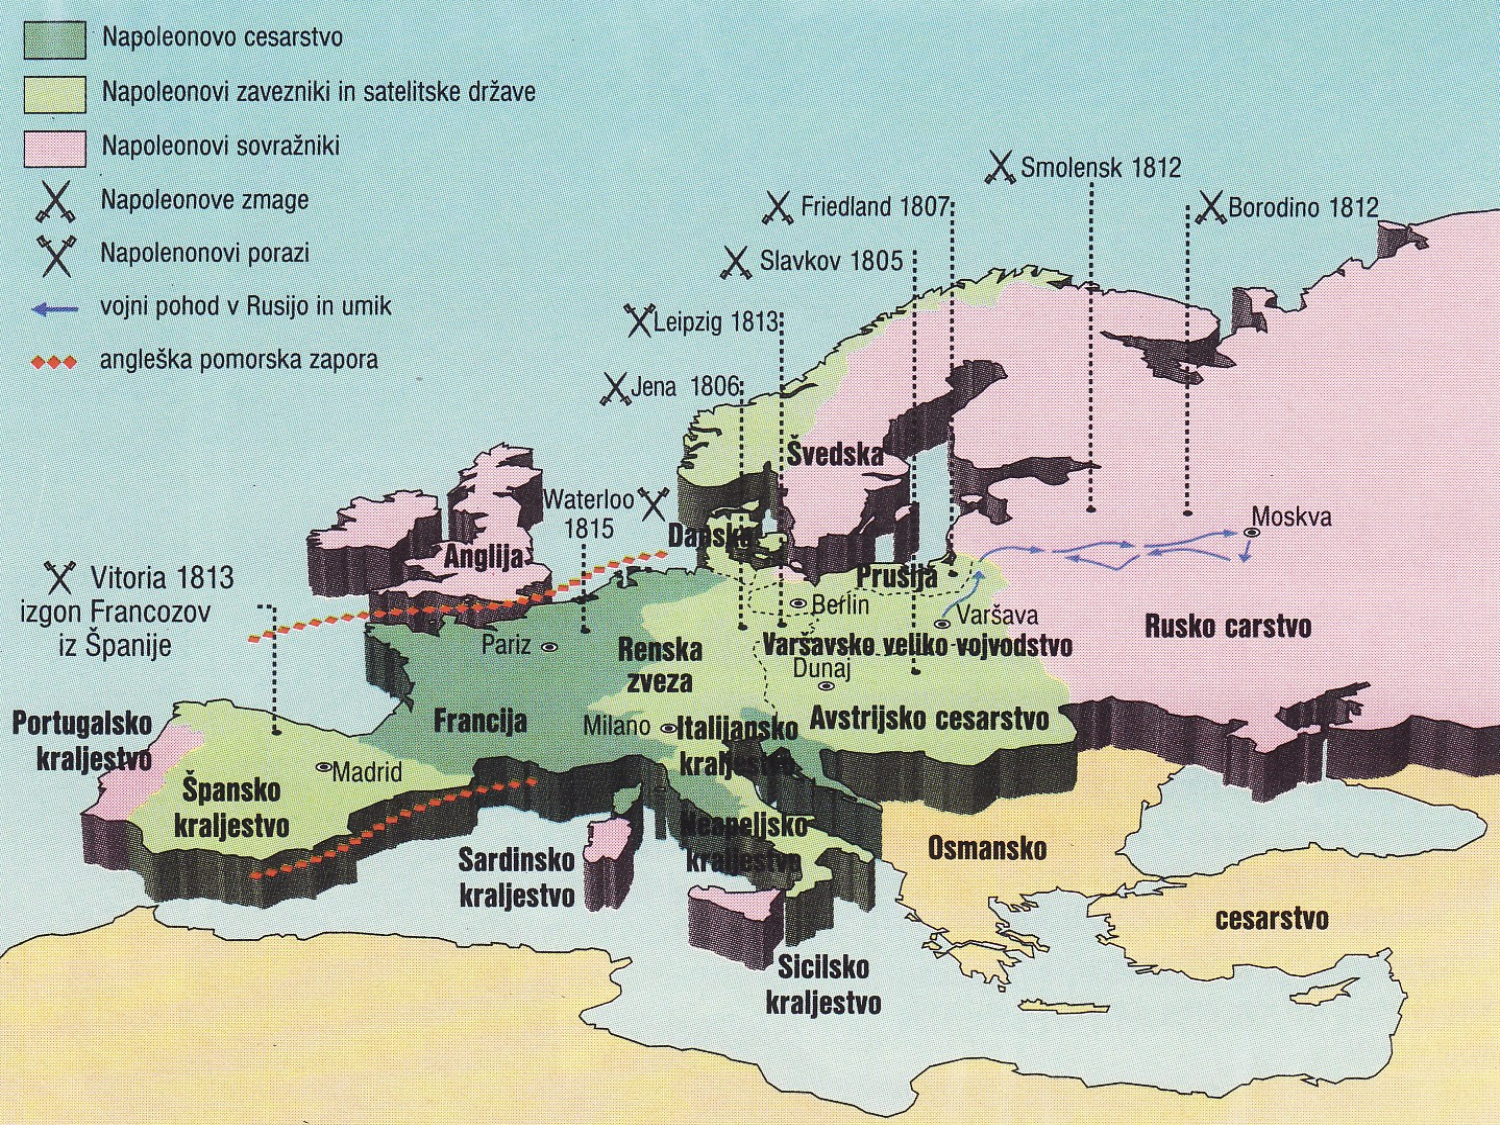

OBDOBJE VLADARJA
# Po neuspehu v Egiptu (Angleži so jih premagali v pomorski bitki pri Abukirju in mu preprečili zasedbo Egipta) se je Napoleon vrnil v Francijo, izvedel državni udar, odstavil direktorij in razglasil, da je francoska revolucija končana
Leta 1799 je postal prvi konzul Francije, leta 1804 pa se je razglasil za cesarja Francozov
FRANCIJA leta 1811